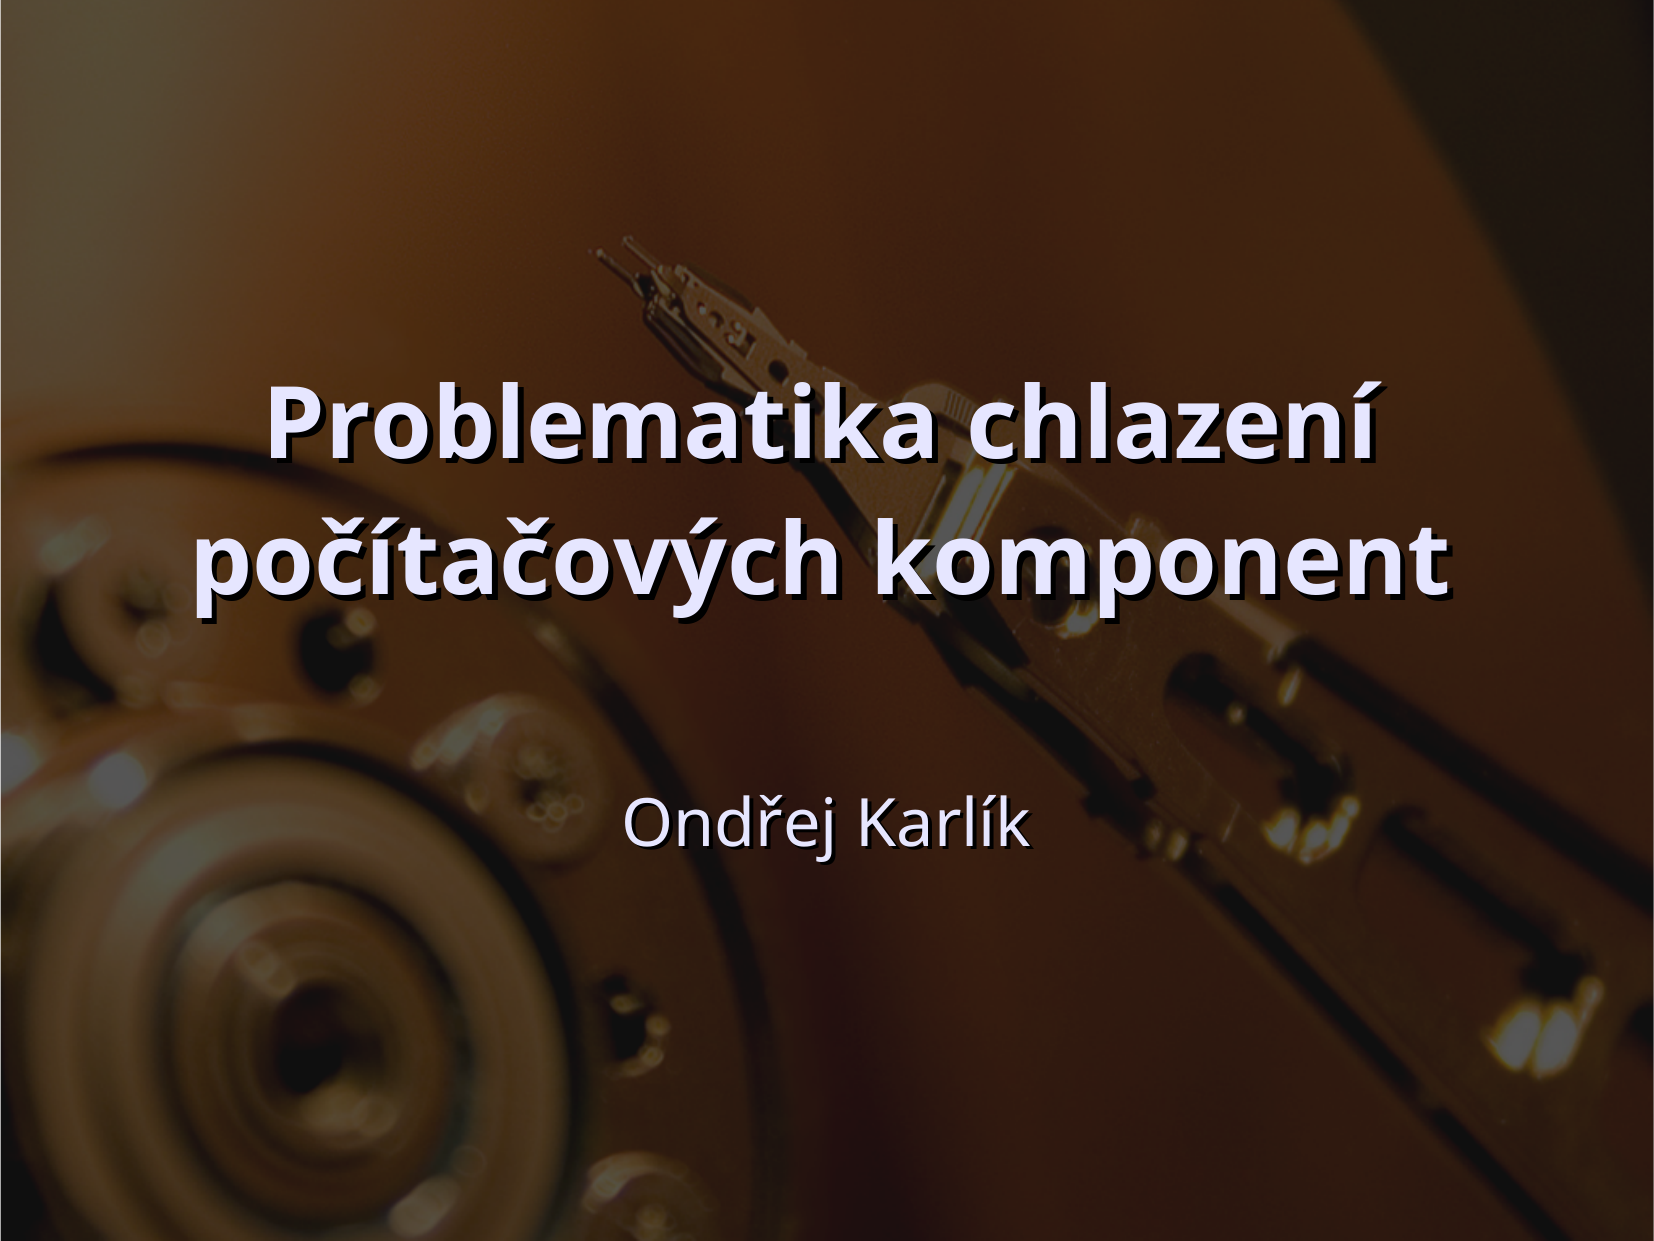

# Problematika chlazení počítačových komponent
Ondřej Karlík